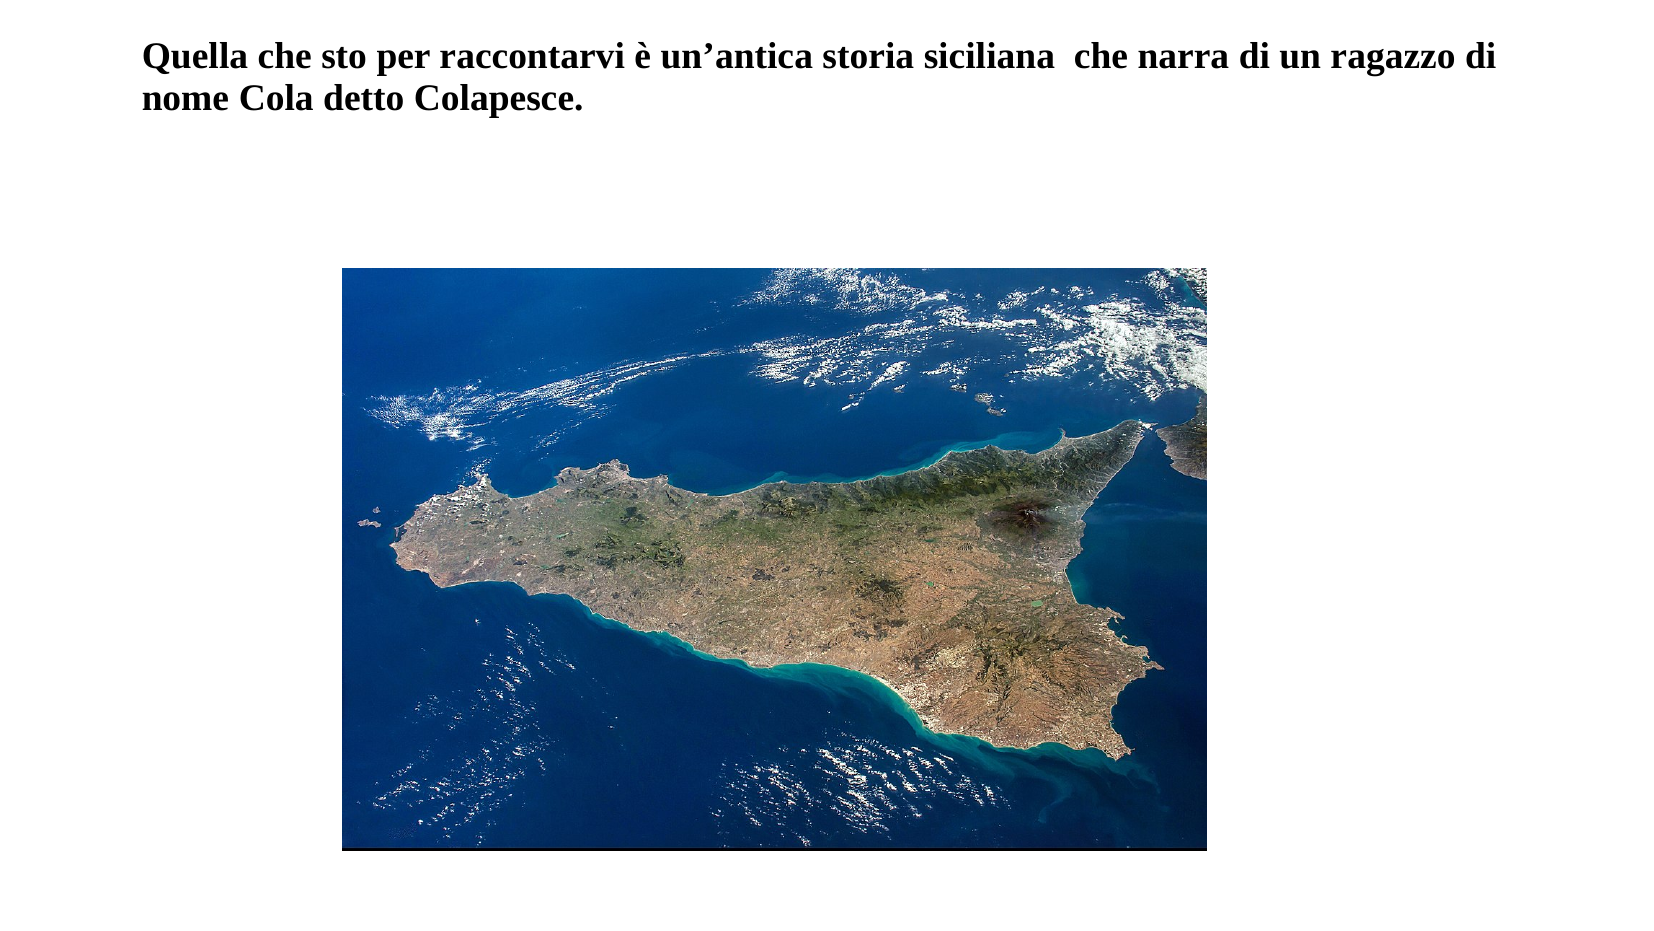

# Quella che sto per raccontarvi è un’antica storia siciliana che narra di un ragazzo di nome Cola detto Colapesce.